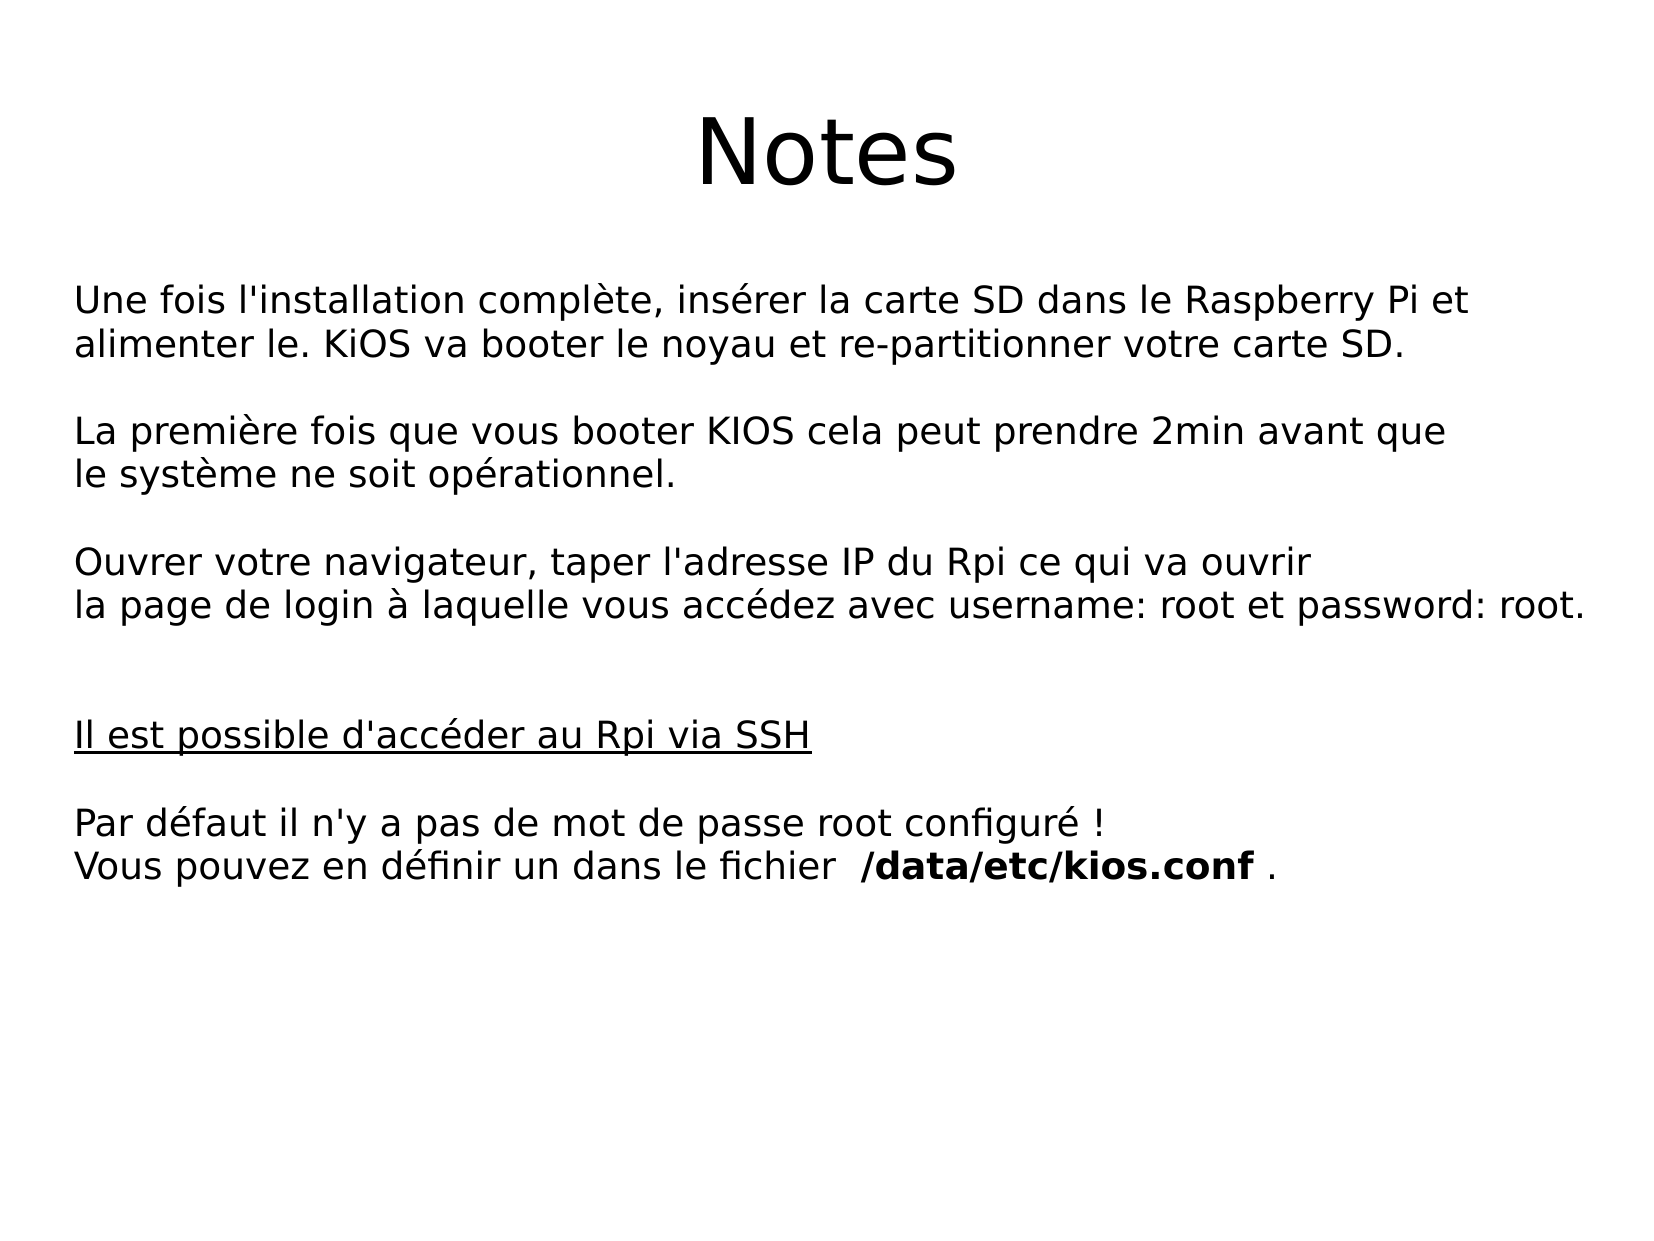

# Notes
Une fois l'installation complète, insérer la carte SD dans le Raspberry Pi et
alimenter le. KiOS va booter le noyau et re-partitionner votre carte SD.
La première fois que vous booter KIOS cela peut prendre 2min avant que
le système ne soit opérationnel.
Ouvrer votre navigateur, taper l'adresse IP du Rpi ce qui va ouvrir
la page de login à laquelle vous accédez avec username: root et password: root.
Il est possible d'accéder au Rpi via SSH
Par défaut il n'y a pas de mot de passe root configuré !
Vous pouvez en définir un dans le fichier /data/etc/kios.conf .